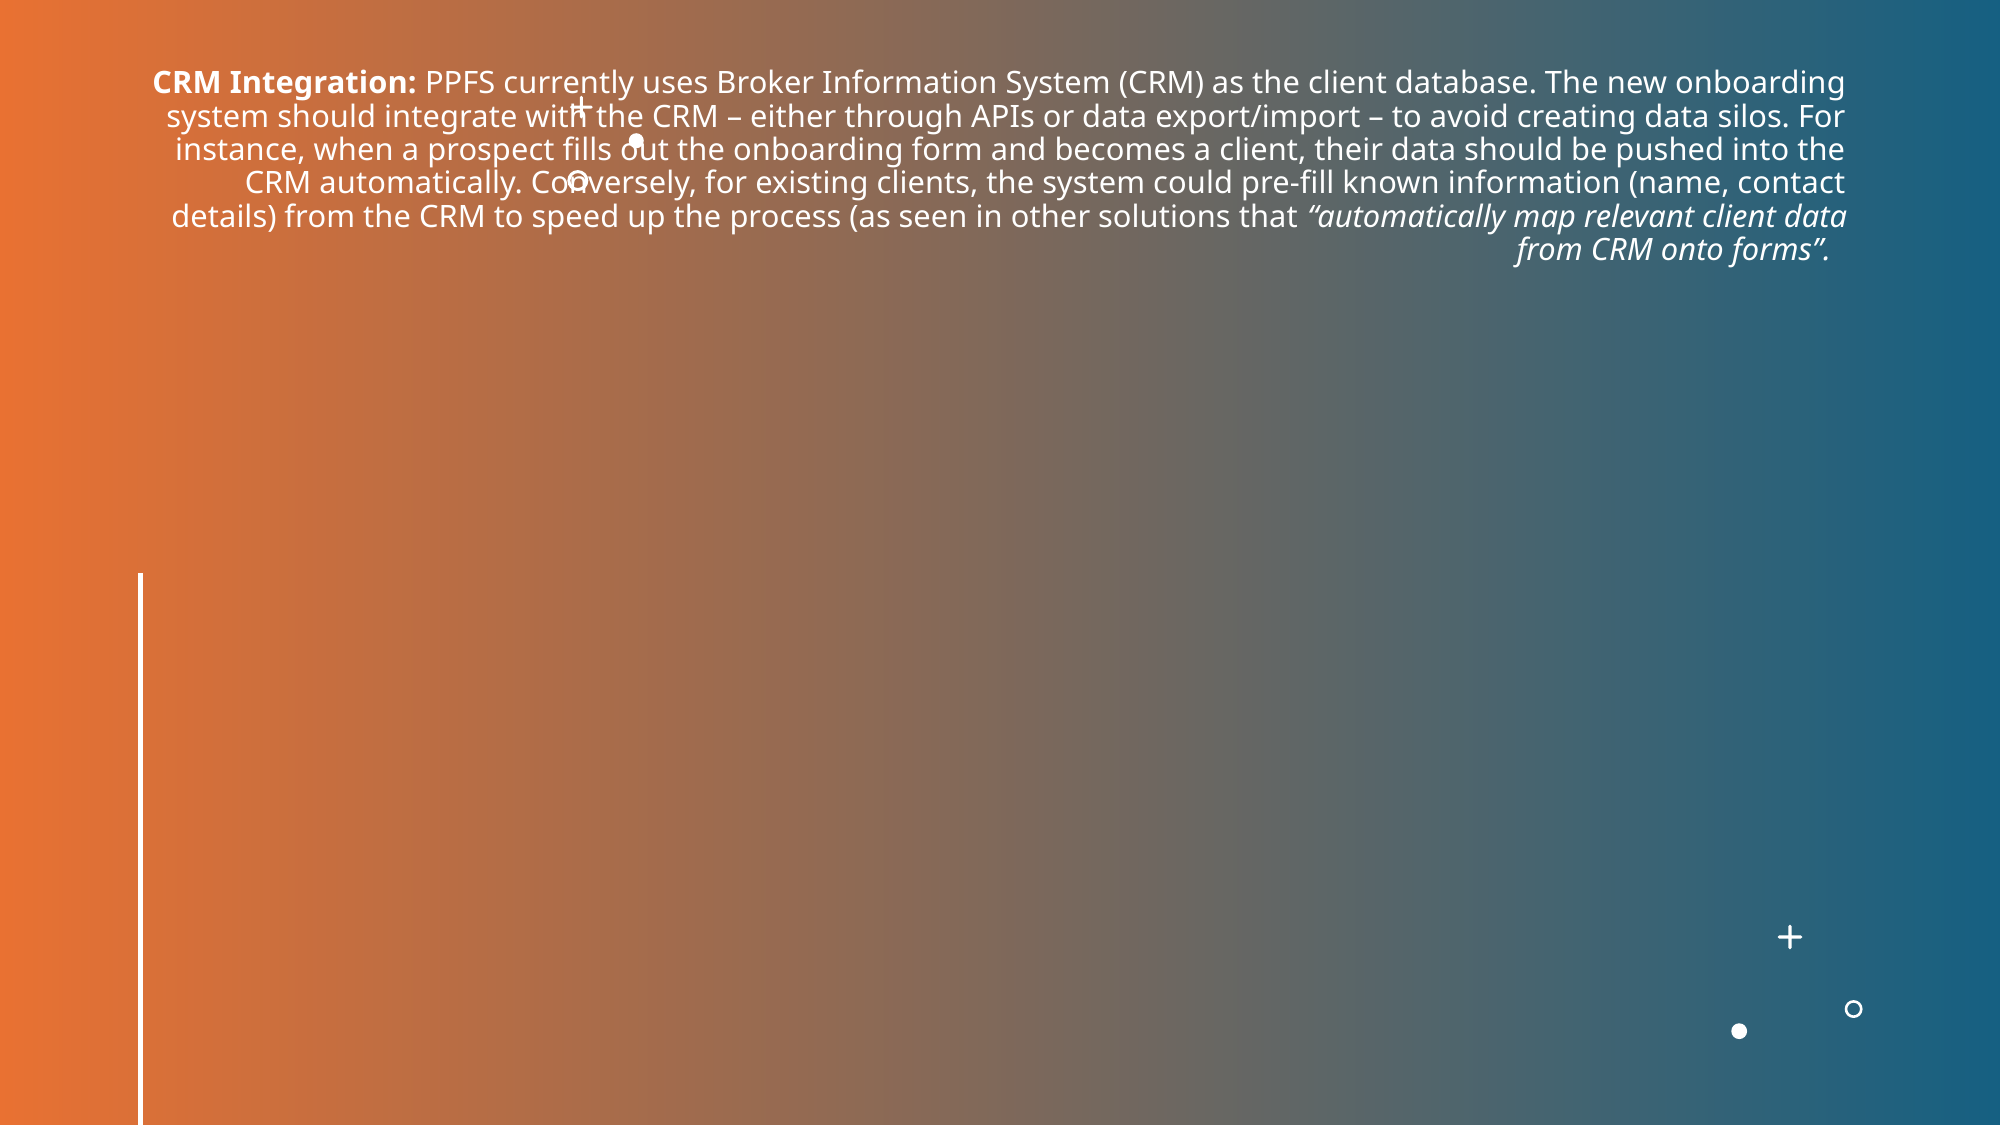

# CRM Integration: PPFS currently uses Broker Information System (CRM) as the client database. The new onboarding system should integrate with the CRM – either through APIs or data export/import – to avoid creating data silos. For instance, when a prospect fills out the onboarding form and becomes a client, their data should be pushed into the CRM automatically. Conversely, for existing clients, the system could pre-fill known information (name, contact details) from the CRM to speed up the process (as seen in other solutions that “automatically map relevant client data from CRM onto forms”.